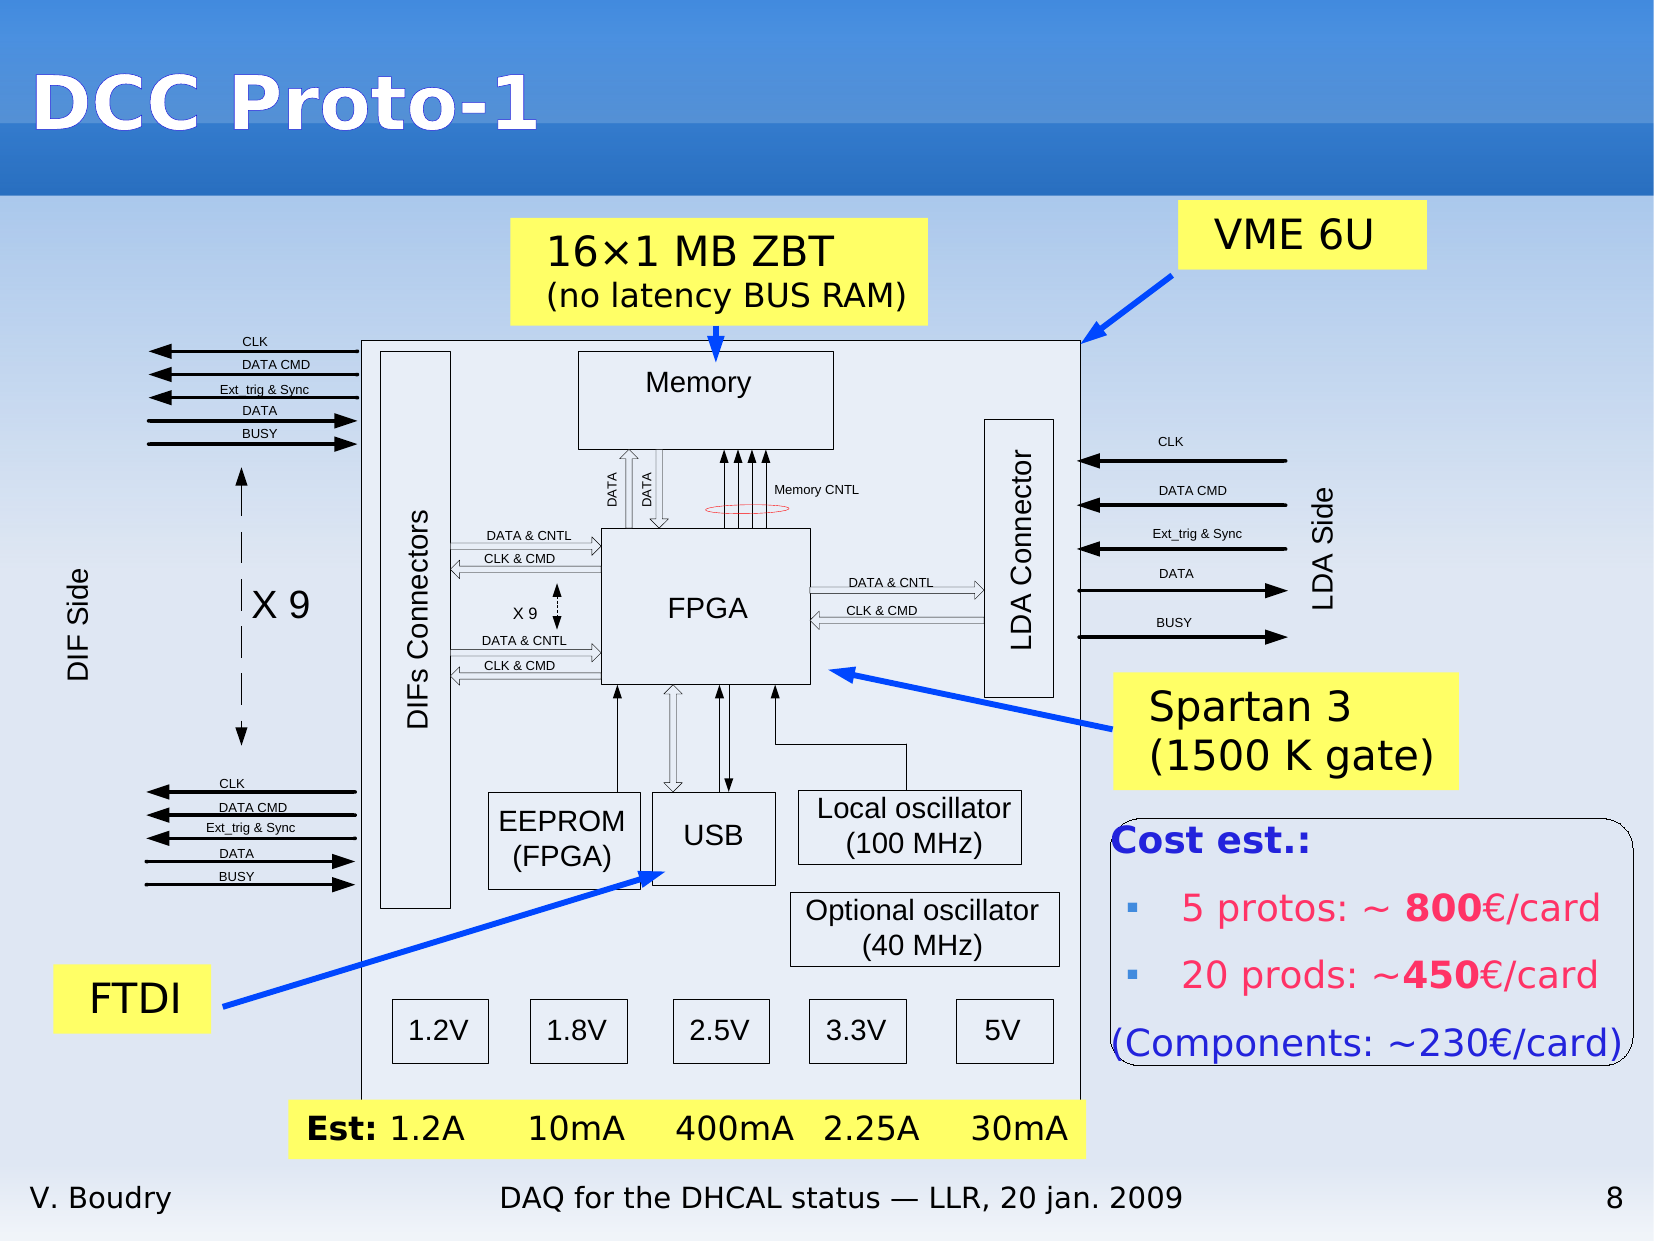

# DCC Proto-1
VME 6U
VME 6U
16×1 MB ZBT
(no latency BUS RAM)
Spartan 3
(1500 K gate)
Cost est.:
5 protos: ~ 800€/card
20 prods: ~450€/card
(Components: ~230€/card)
FTDI
Est: 1.2A	10mA	400mA	2.25A	30mA
DAQ for the DHCAL status — LLR, 20 jan. 2009
8